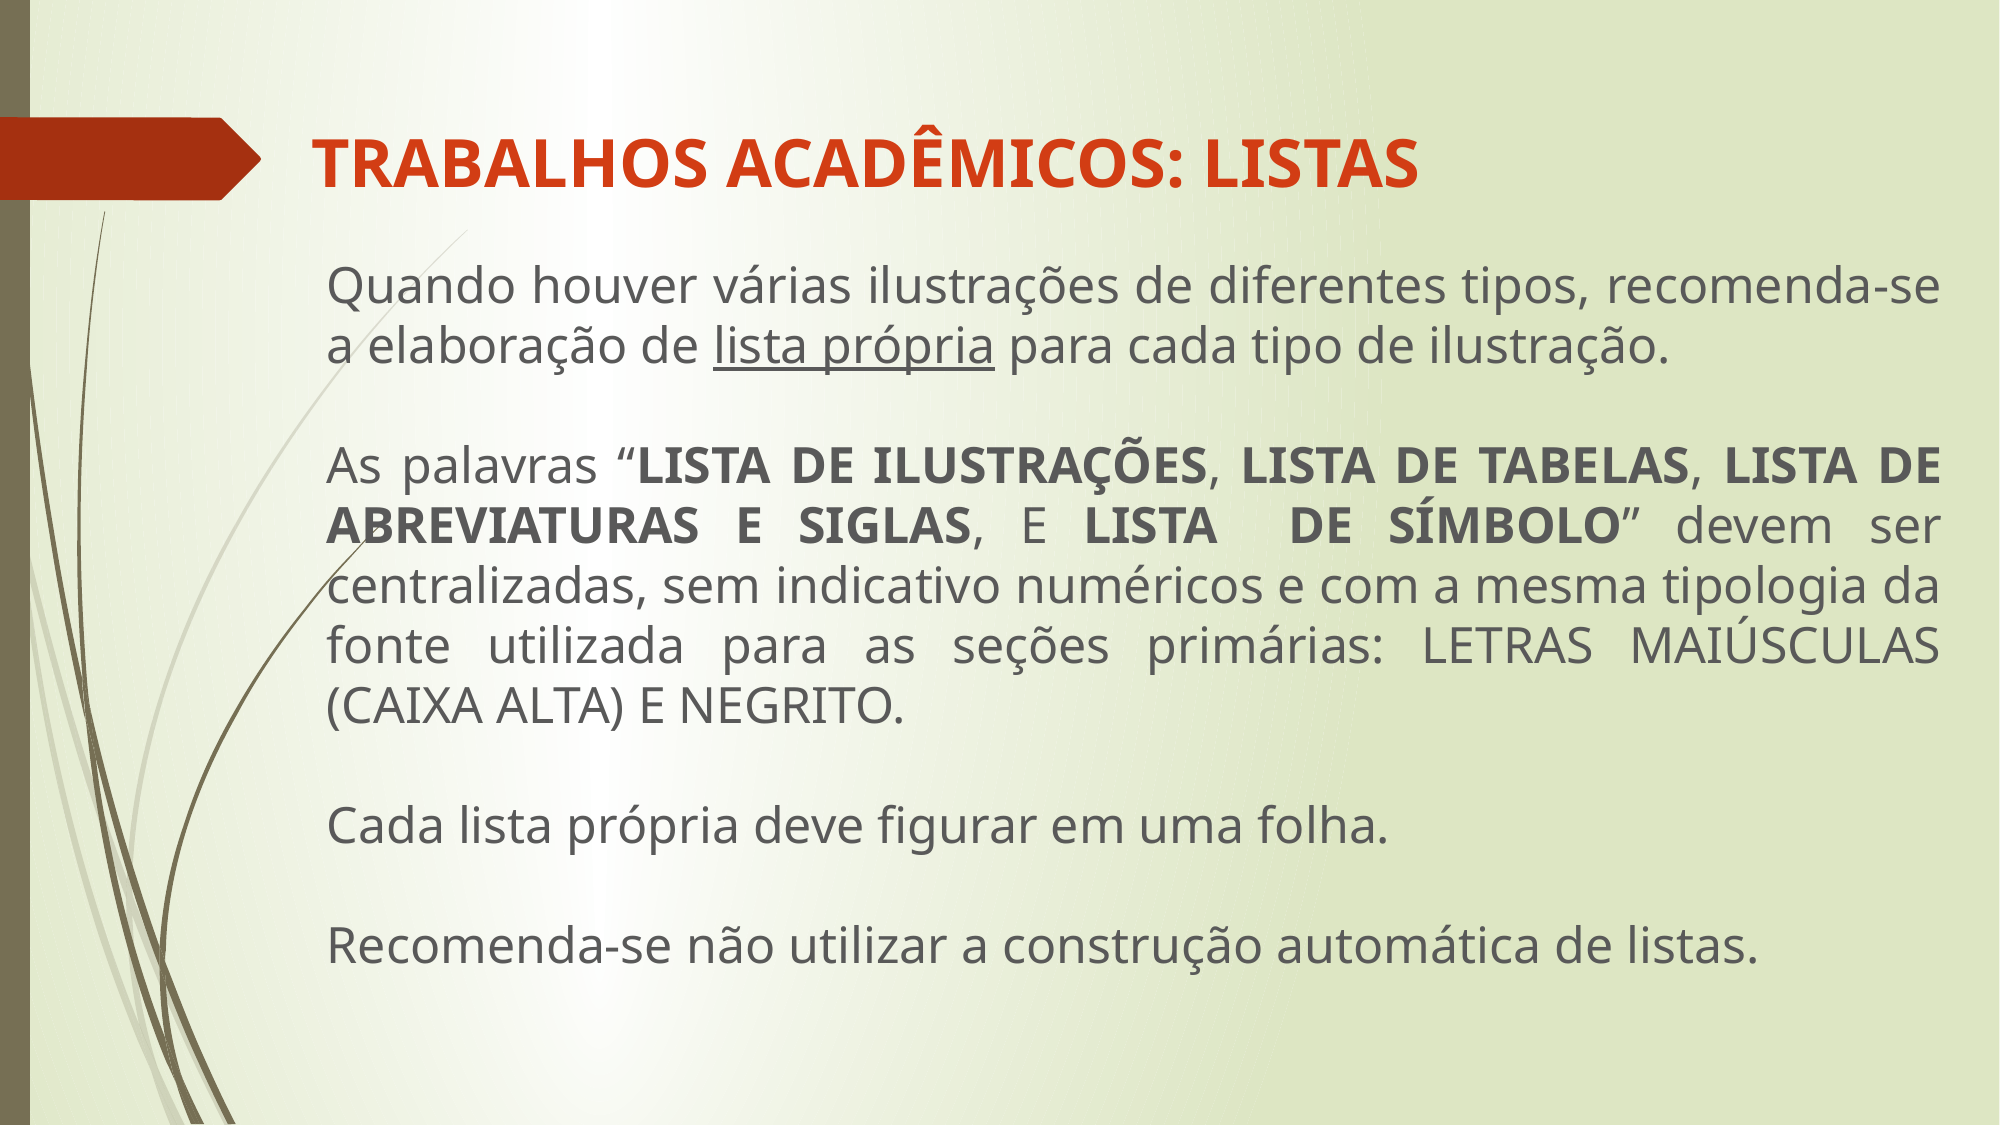

TRABALHOS ACADÊMICOS: LISTAS
Quando houver várias ilustrações de diferentes tipos, recomenda-se a elaboração de lista própria para cada tipo de ilustração.
As palavras “LISTA DE ILUSTRAÇÕES, LISTA DE TABELAS, LISTA DE ABREVIATURAS E SIGLAS, E LISTA DE SÍMBOLO” devem ser centralizadas, sem indicativo numéricos e com a mesma tipologia da fonte utilizada para as seções primárias: LETRAS MAIÚSCULAS (CAIXA ALTA) E NEGRITO.
Cada lista própria deve figurar em uma folha.
Recomenda-se não utilizar a construção automática de listas.